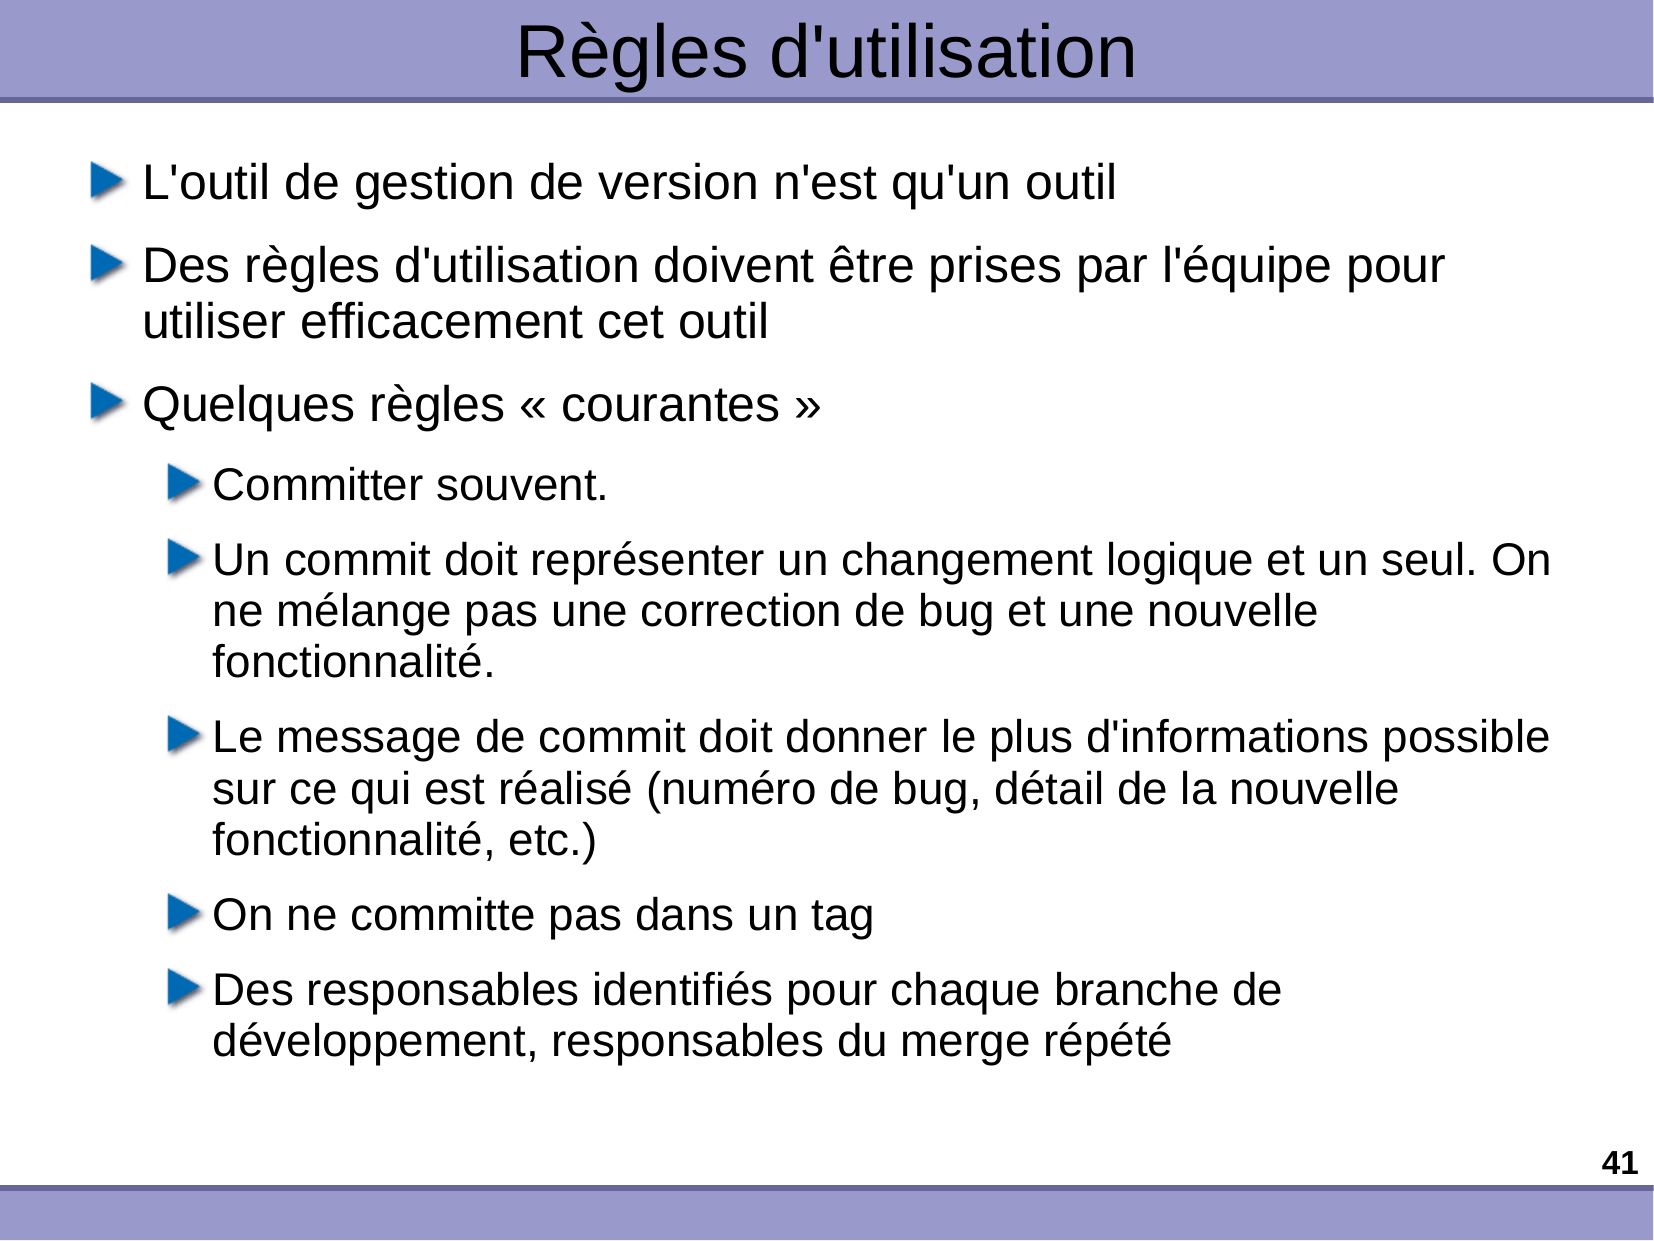

# Règles d'utilisation
L'outil de gestion de version n'est qu'un outil
Des règles d'utilisation doivent être prises par l'équipe pour utiliser efficacement cet outil
Quelques règles « courantes »
Committer souvent.
Un commit doit représenter un changement logique et un seul. On ne mélange pas une correction de bug et une nouvelle fonctionnalité.
Le message de commit doit donner le plus d'informations possible sur ce qui est réalisé (numéro de bug, détail de la nouvelle fonctionnalité, etc.)
On ne committe pas dans un tag
Des responsables identifiés pour chaque branche de développement, responsables du merge répété